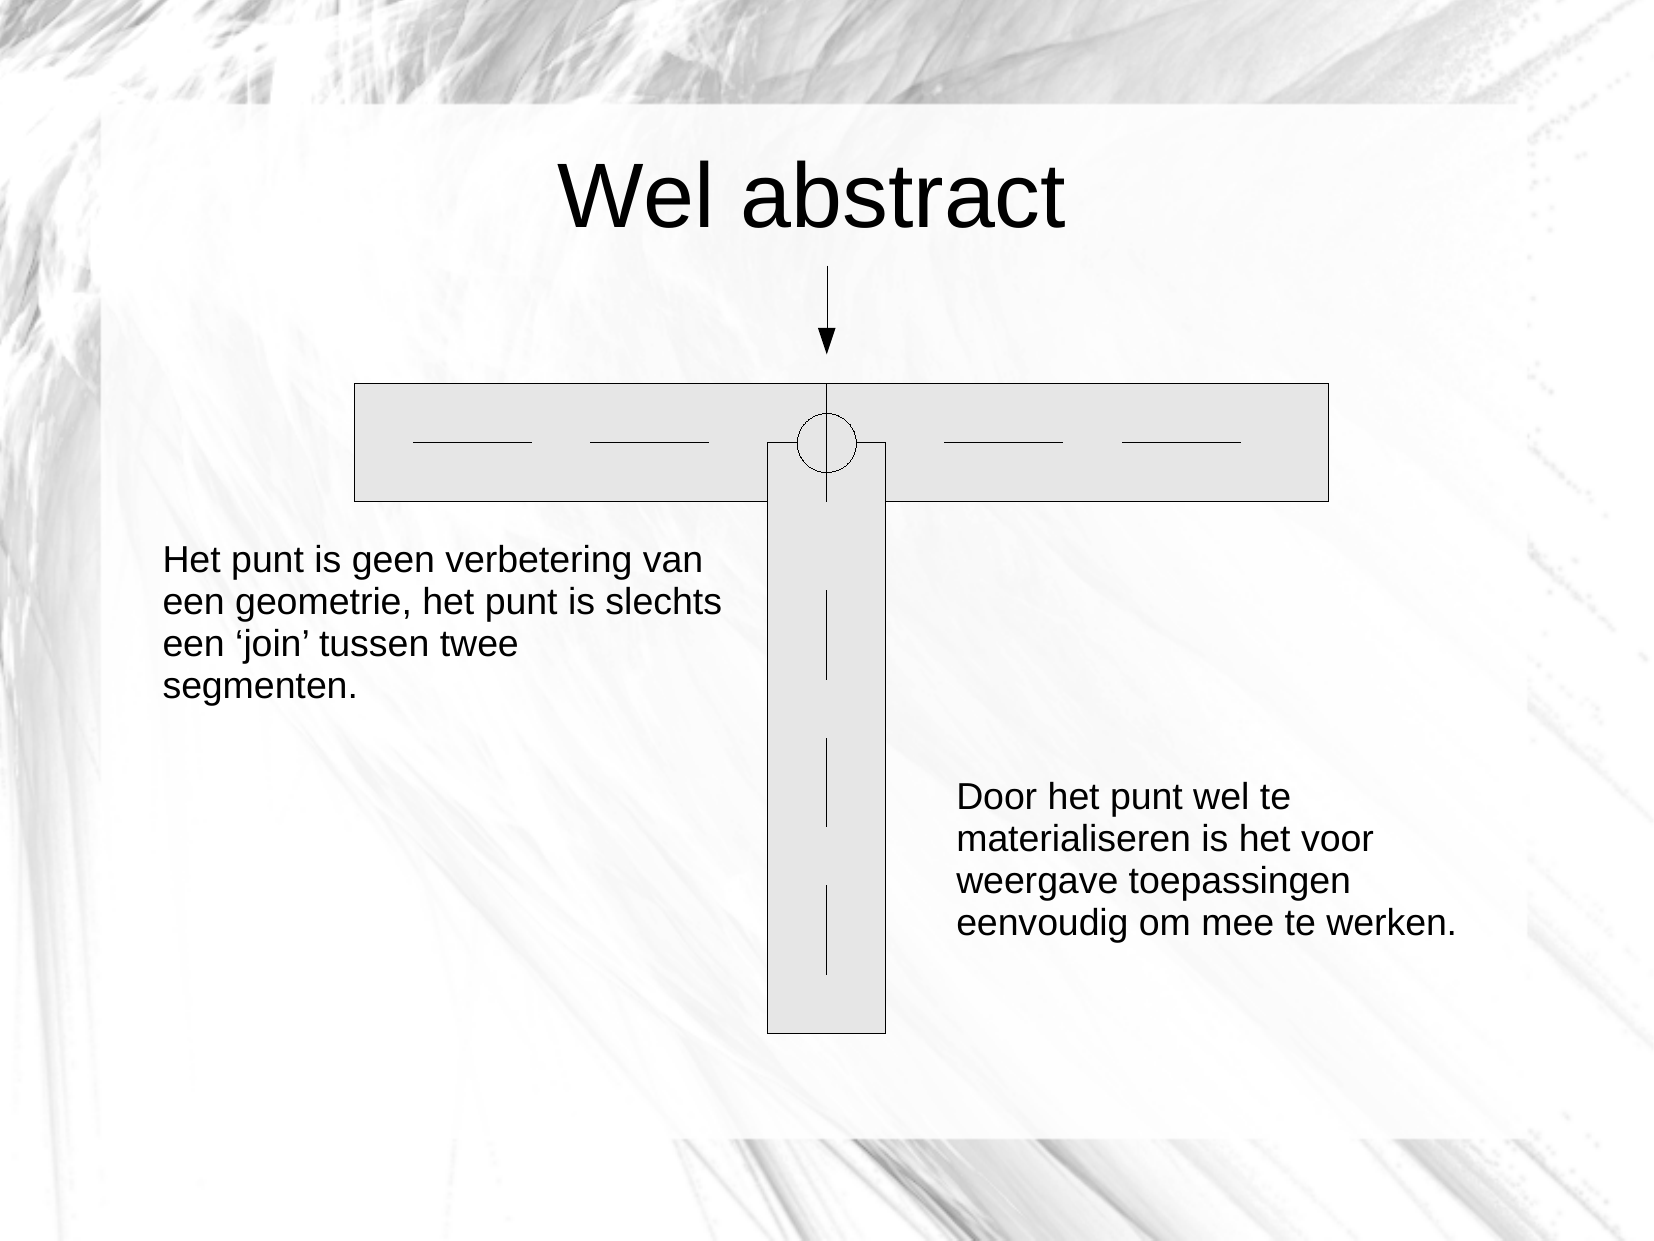

# Wel abstract
Het punt is geen verbetering van een geometrie, het punt is slechts een ‘join’ tussen twee segmenten.
Door het punt wel te materialiseren is het voor weergave toepassingen eenvoudig om mee te werken.